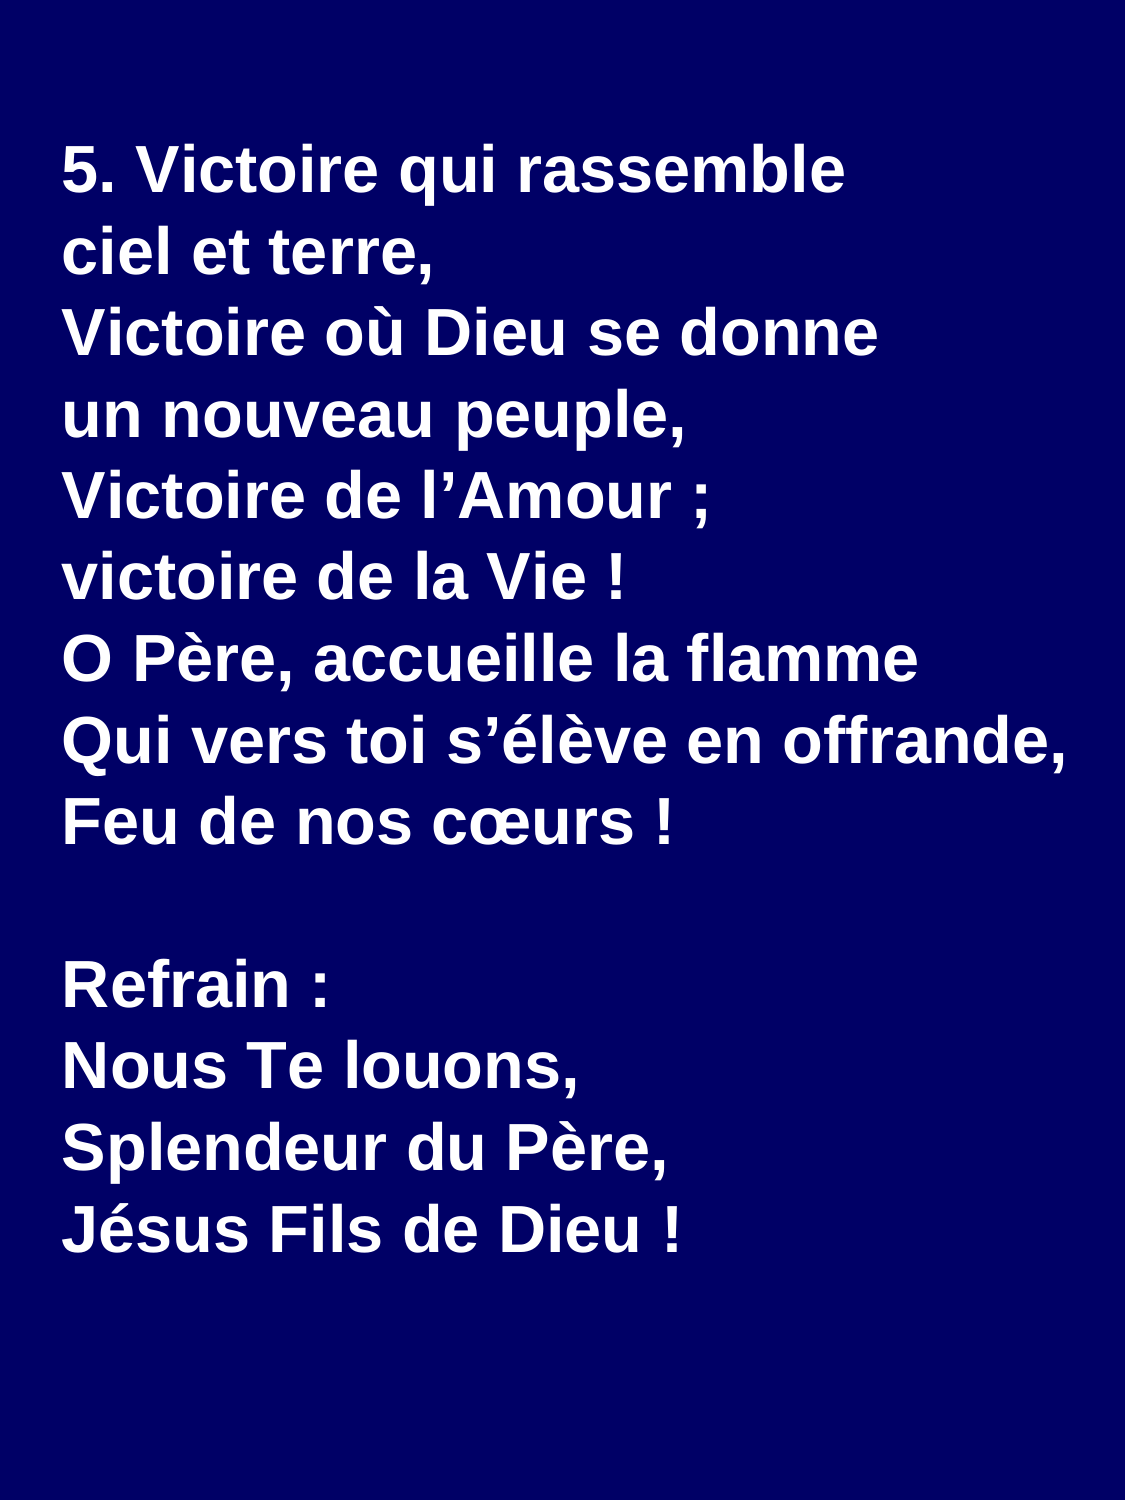

5. Victoire qui rassemble
ciel et terre,
Victoire où Dieu se donne
un nouveau peuple,
Victoire de l’Amour ;
victoire de la Vie !
O Père, accueille la flamme
Qui vers toi s’élève en offrande,
Feu de nos cœurs !
Refrain :
Nous Te louons,
Splendeur du Père,
Jésus Fils de Dieu !